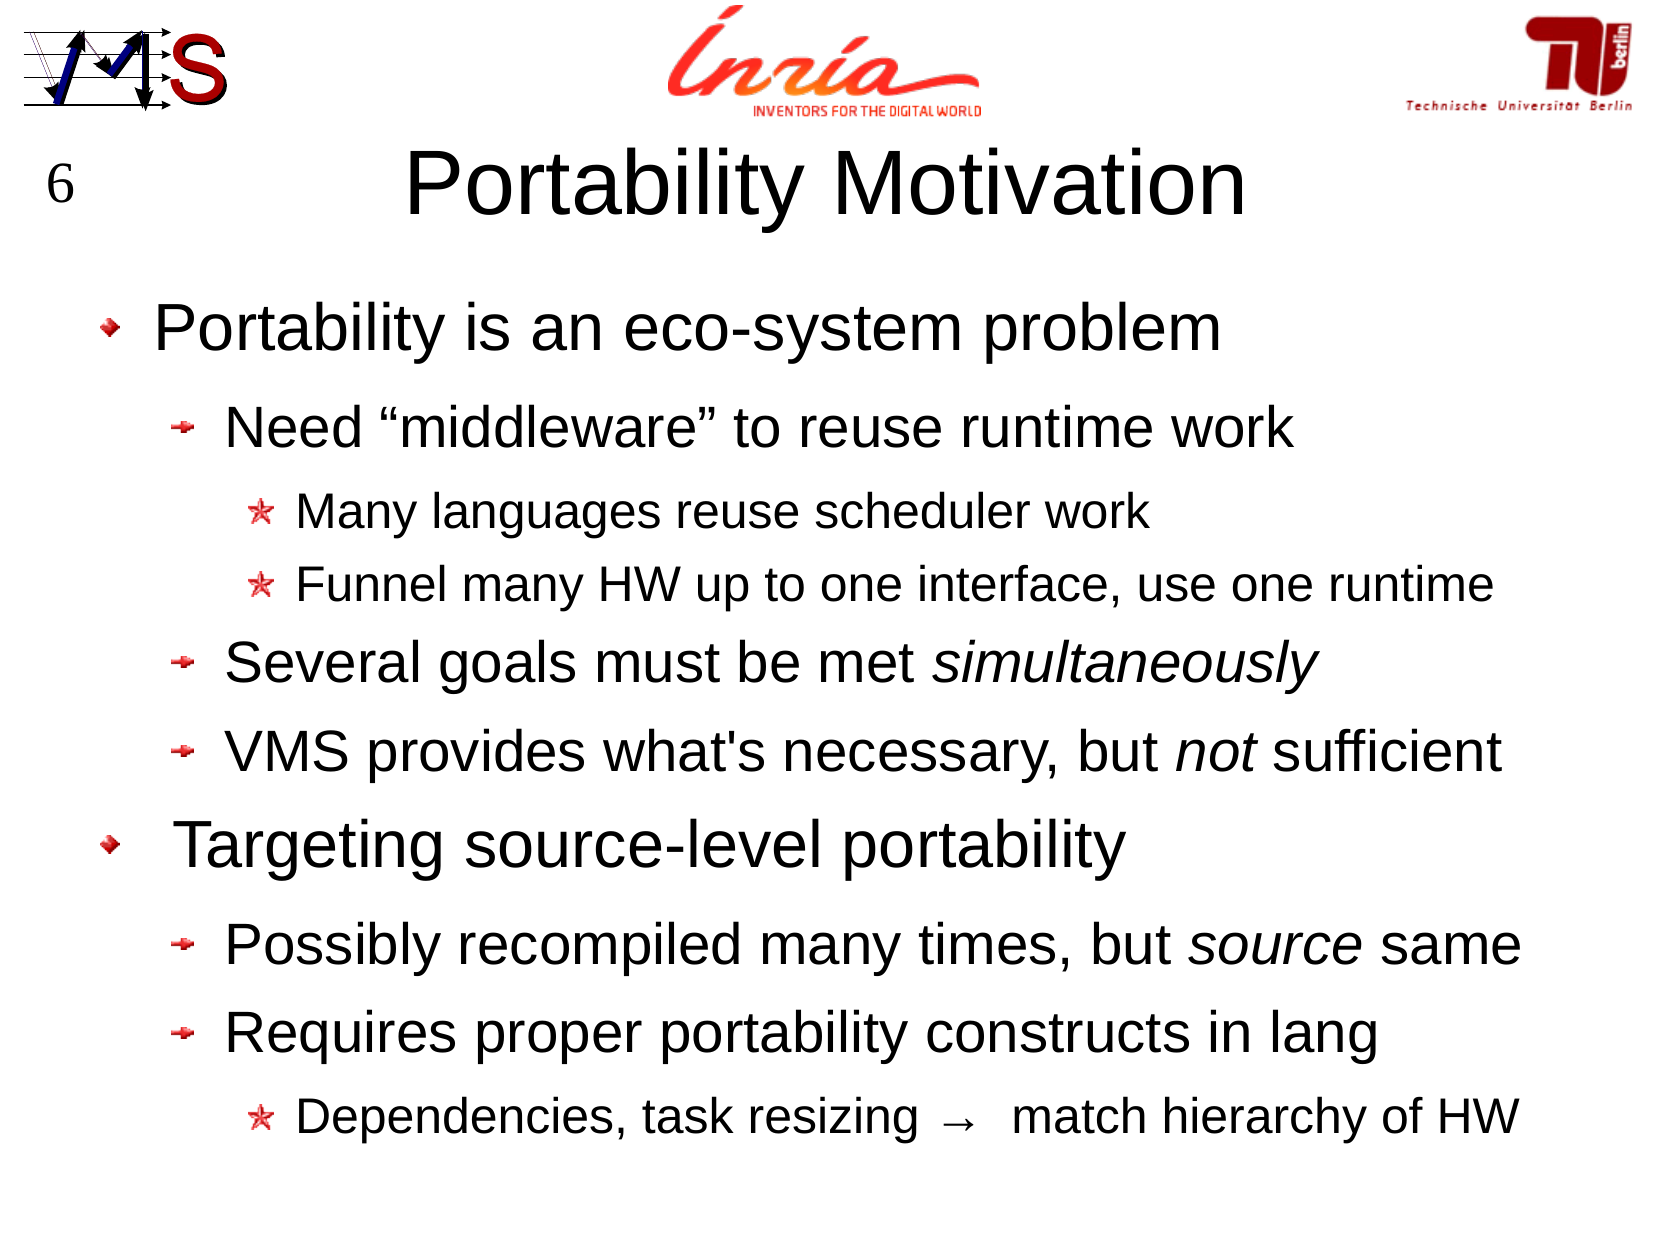

# Portability Motivation
6
Portability is an eco-system problem
Need “middleware” to reuse runtime work
Many languages reuse scheduler work
Funnel many HW up to one interface, use one runtime
Several goals must be met simultaneously
VMS provides what's necessary, but not sufficient
 Targeting source-level portability
Possibly recompiled many times, but source same
Requires proper portability constructs in lang
Dependencies, task resizing → match hierarchy of HW